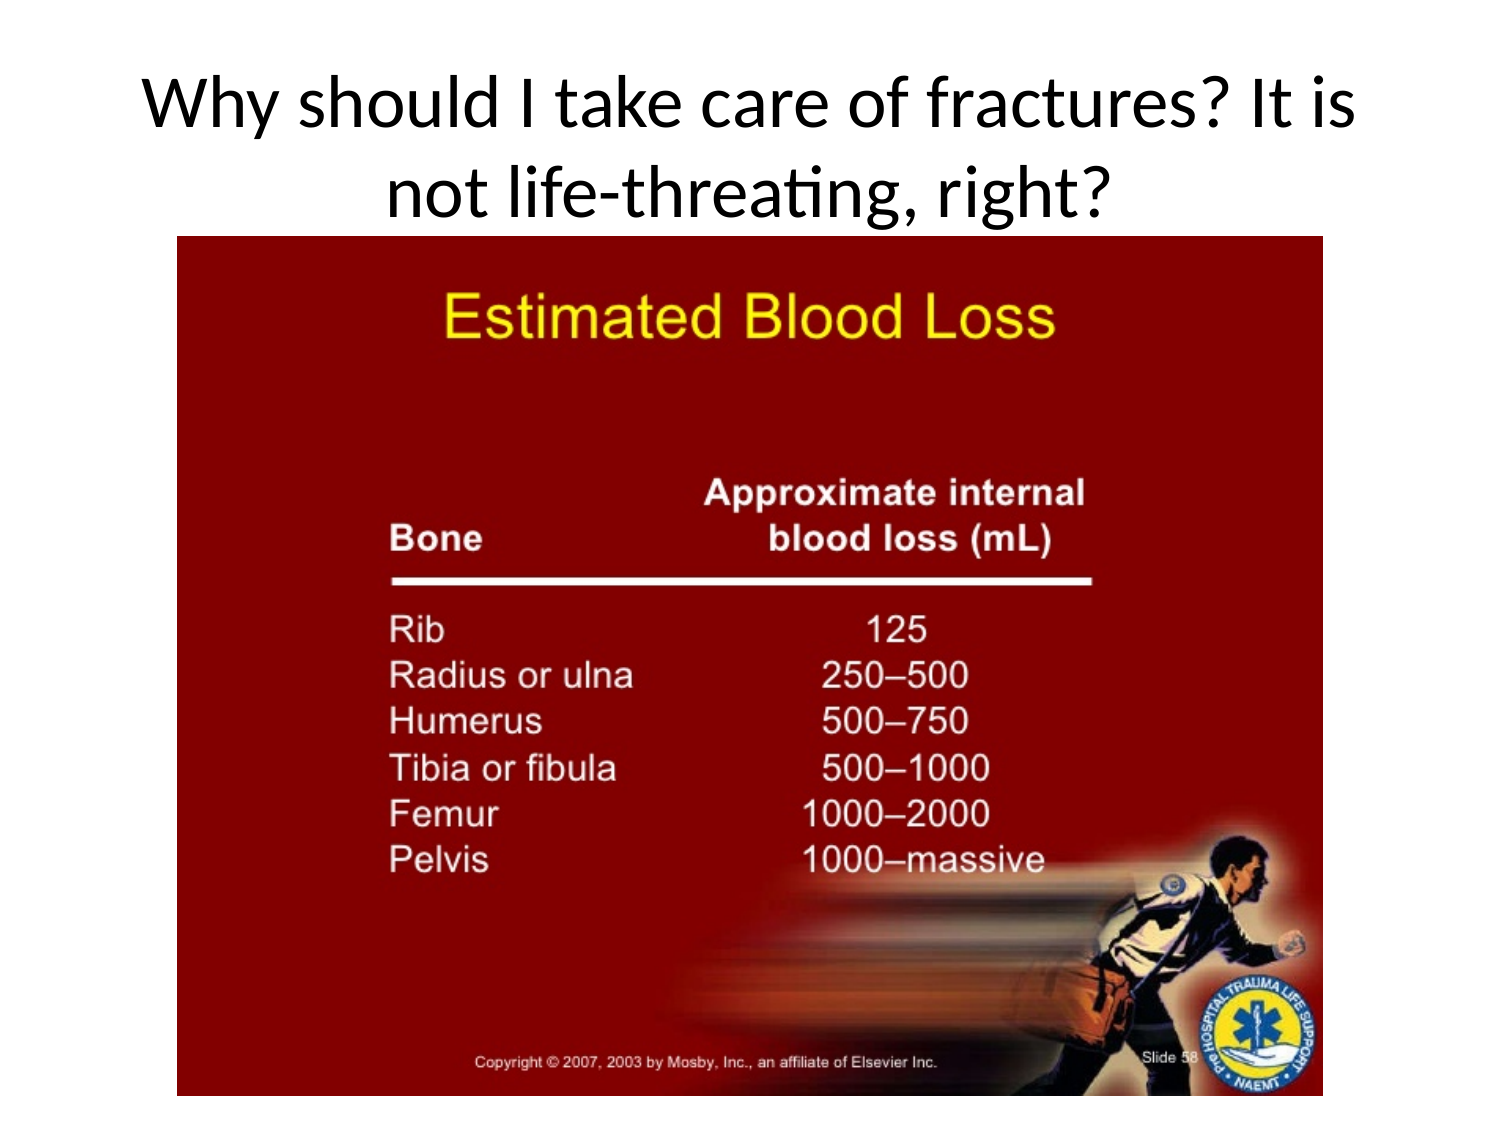

# Why should I take care of fractures? It is not life-threating, right?